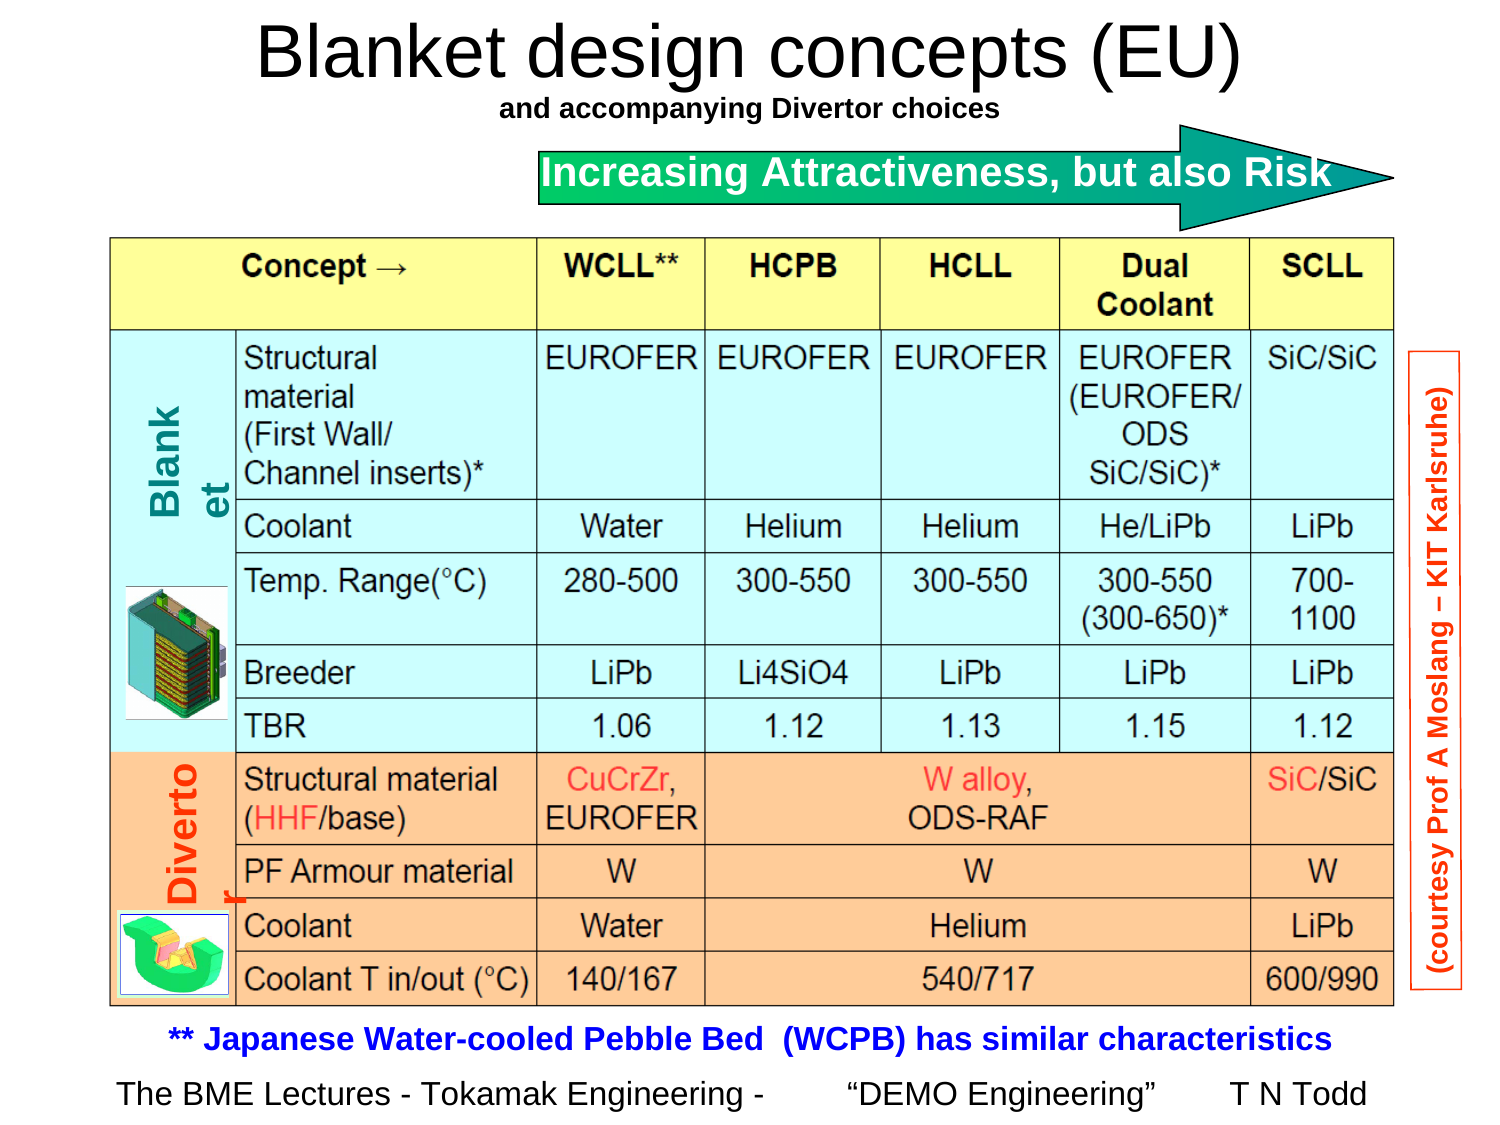

Blanket design concepts (EU)
and accompanying Divertor choices
Increasing Attractiveness, but also Risk
Blanket
Divertor
(courtesy Prof A Moslang – KIT Karlsruhe)
** Japanese Water-cooled Pebble Bed (WCPB) has similar characteristics